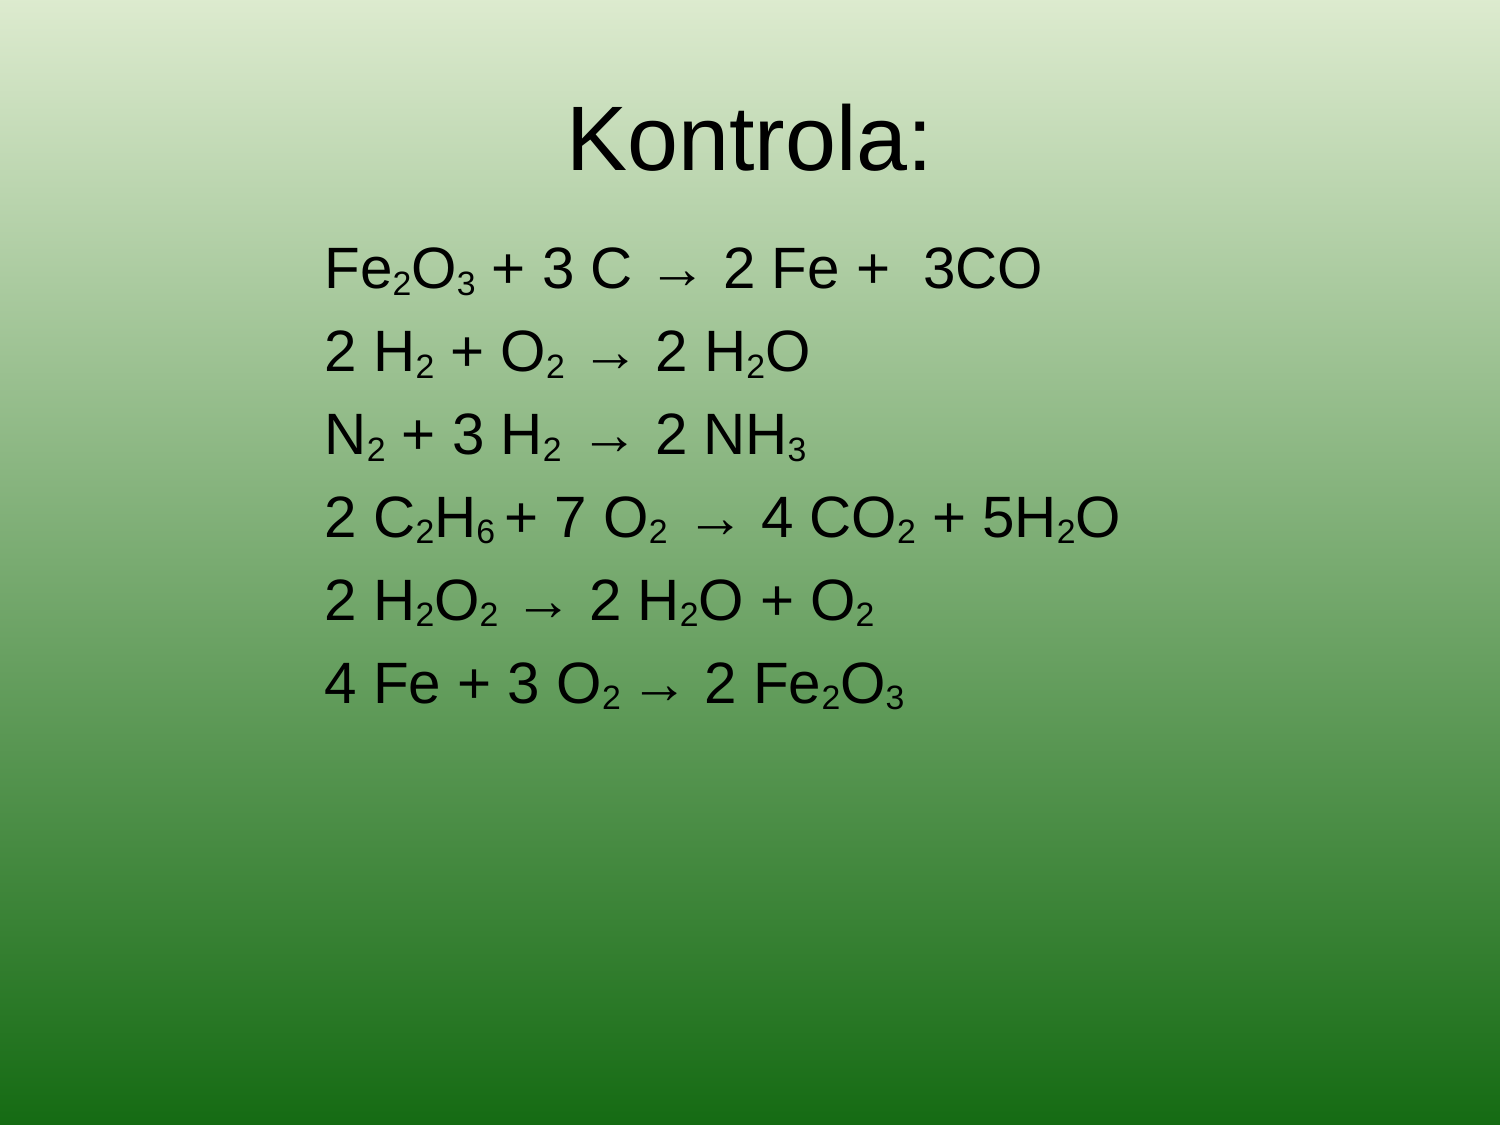

# Kontrola:
Fe2O3 + 3 C → 2 Fe + 3CO
2 H2 + O2 → 2 H2O
N2 + 3 H2 → 2 NH3
2 C2H6 + 7 O2 → 4 CO2 + 5H2O
2 H2O2 → 2 H2O + O2
4 Fe + 3 O2 → 2 Fe2O3